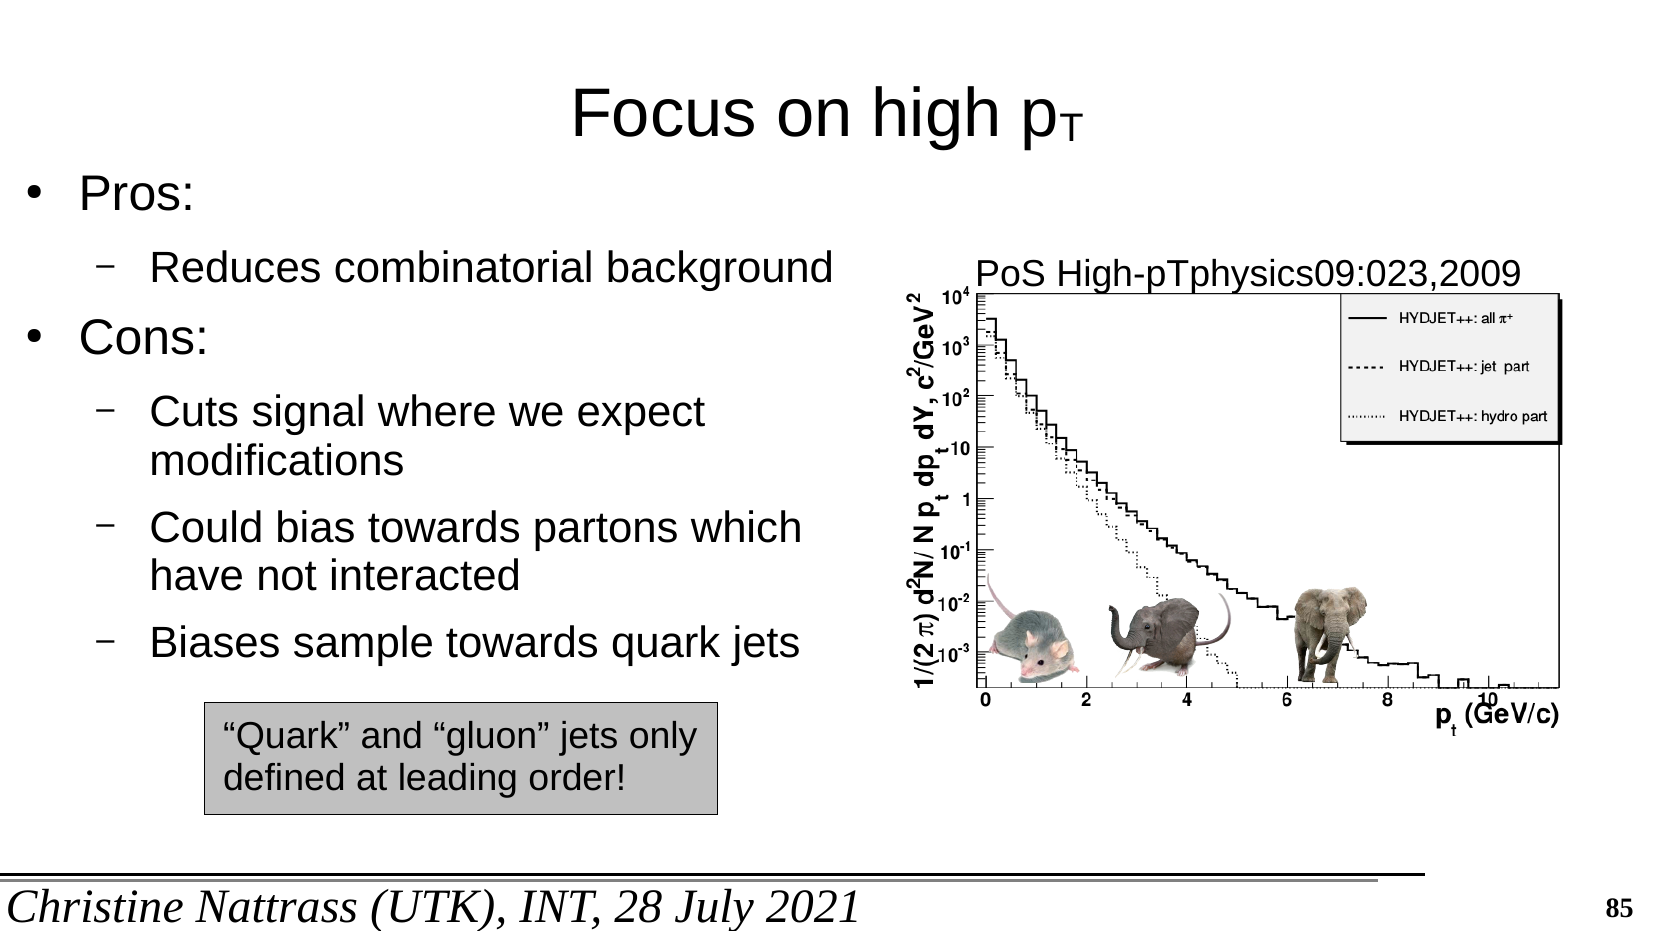

# Focus on high pT
Pros:
Reduces combinatorial background
Cons:
Cuts signal where we expect modifications
Could bias towards partons which have not interacted
Biases sample towards quark jets
PoS High-pTphysics09:023,2009
“Quark” and “gluon” jets only defined at leading order!